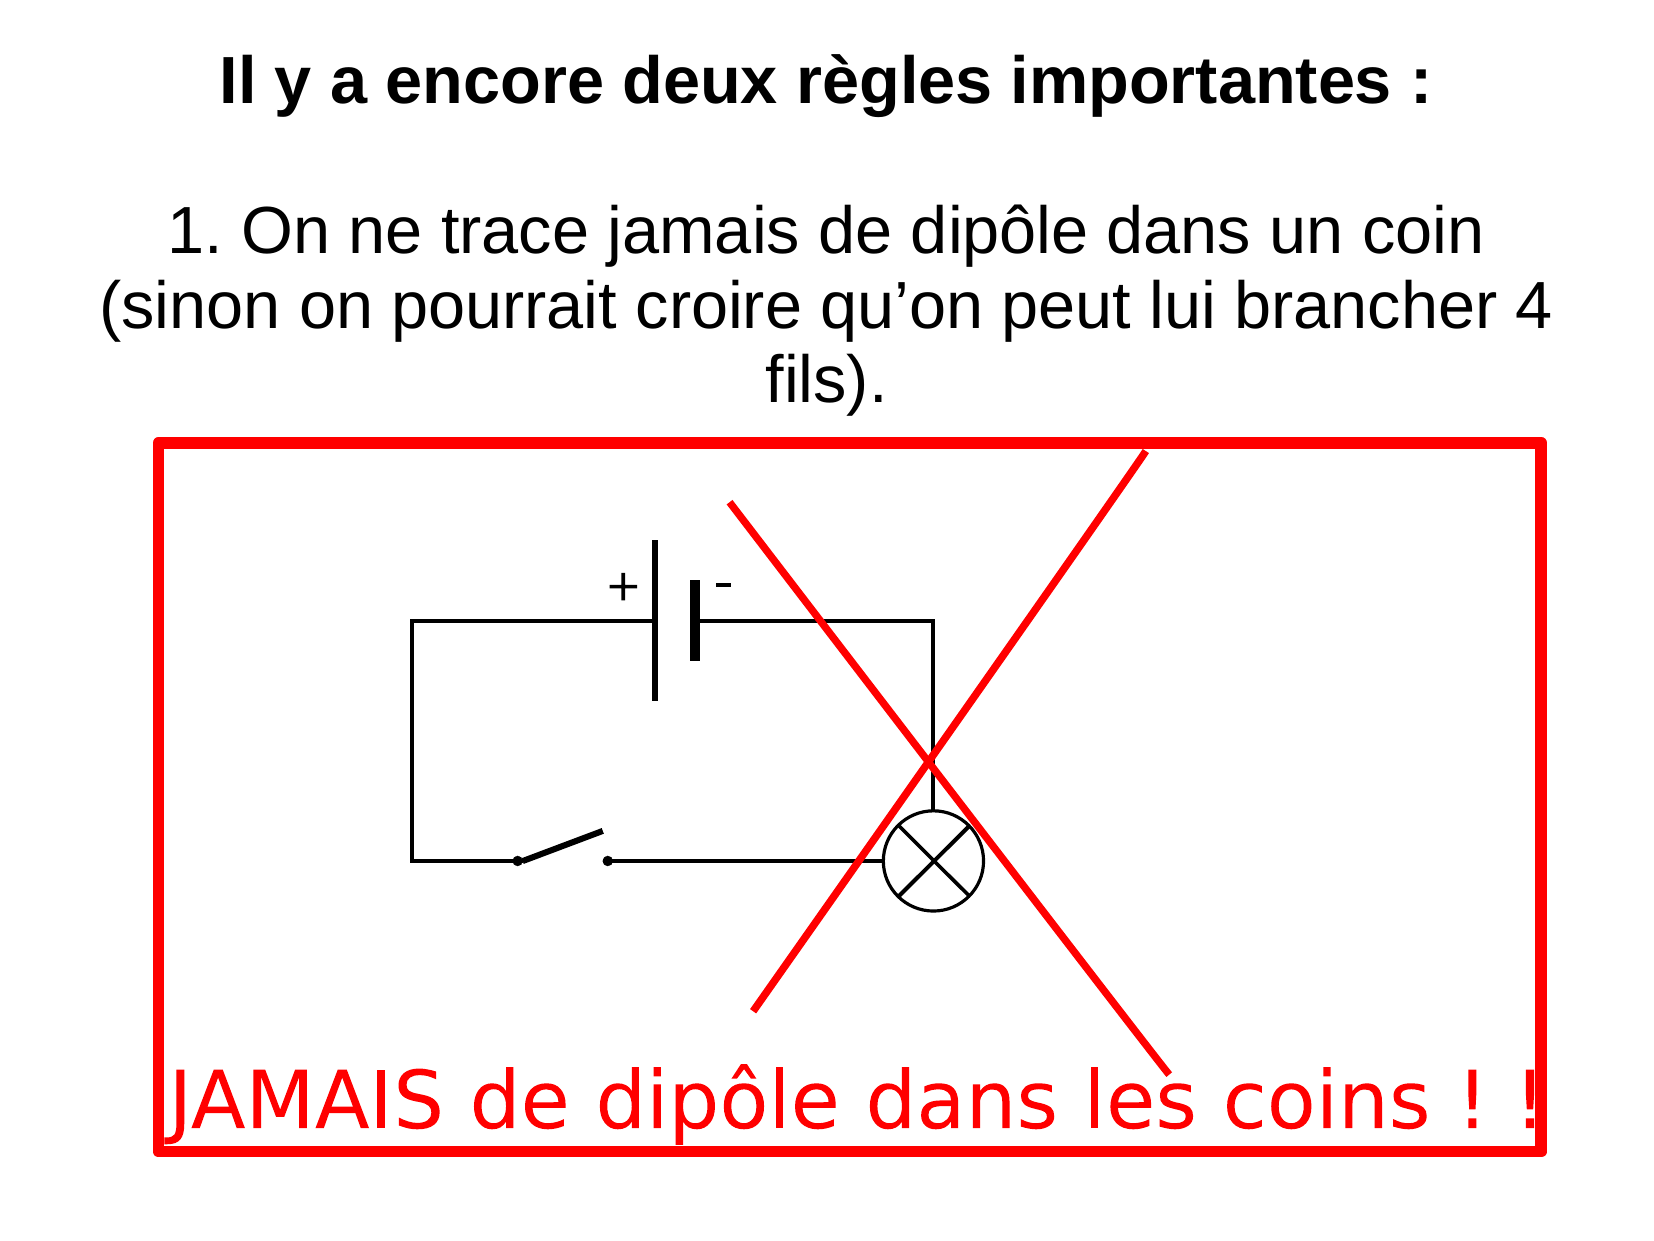

# Il y a encore deux règles importantes :
1. On ne trace jamais de dipôle dans un coin (sinon on pourrait croire qu’on peut lui brancher 4 fils).